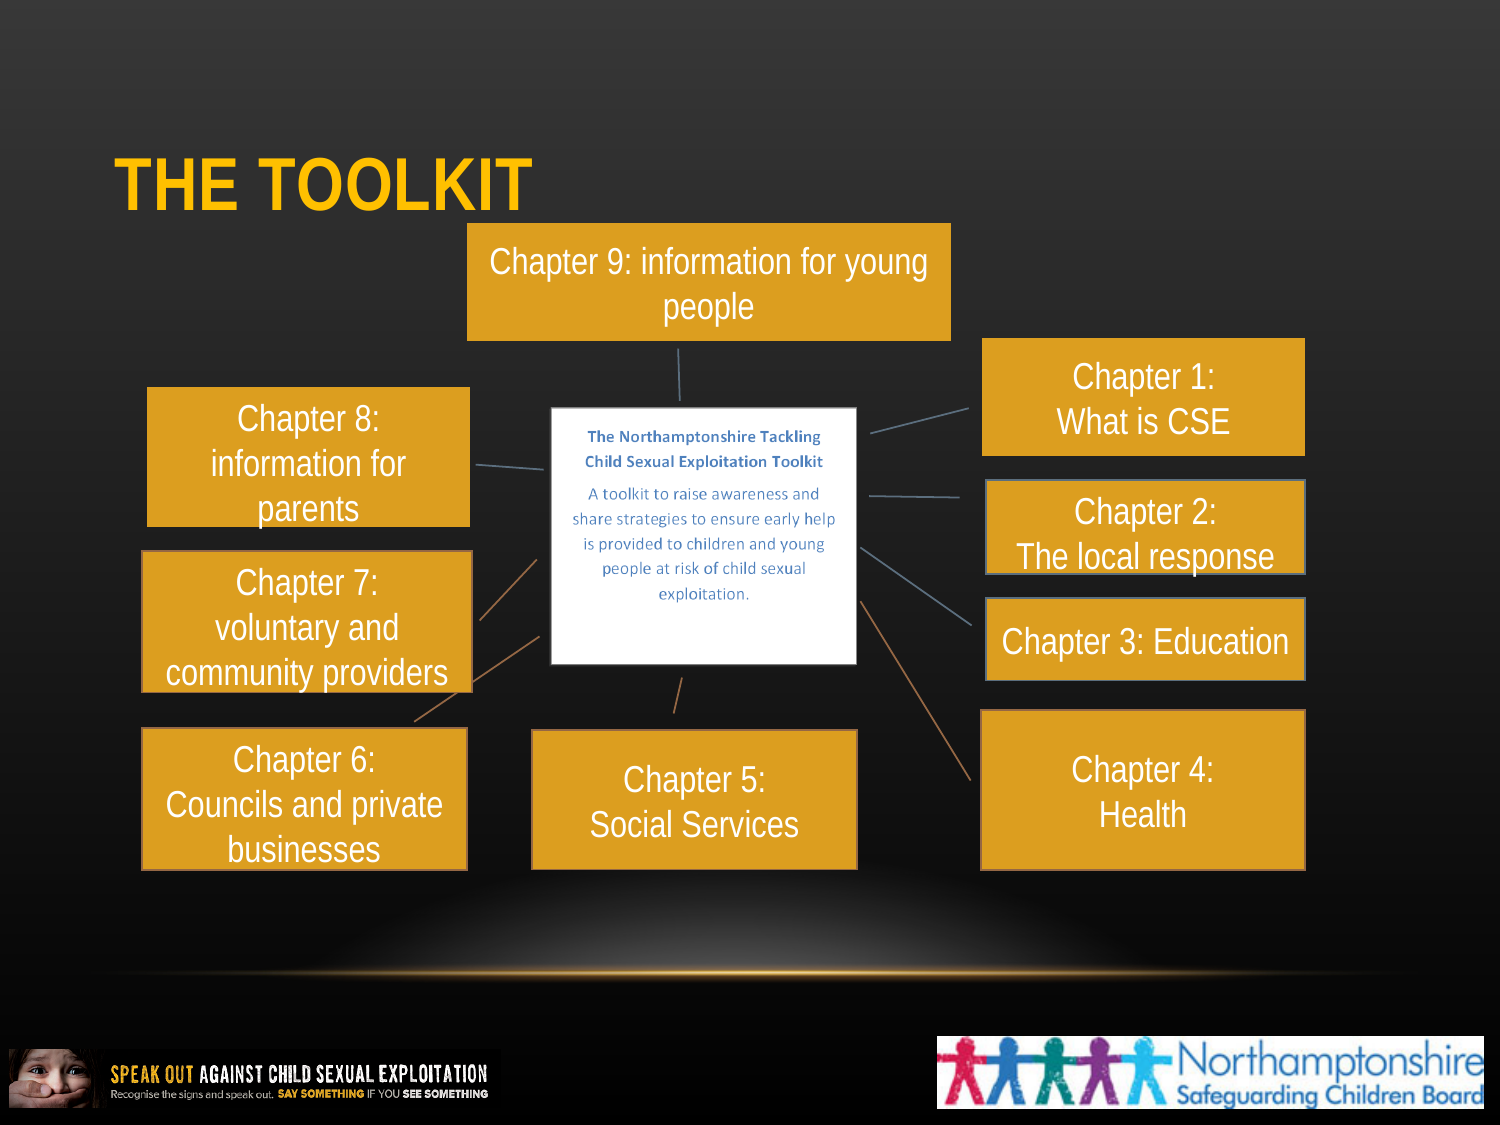

# The Toolkit
Chapter 9: information for young people
Chapter 1:
What is CSE
Chapter 8:
information for parents
Chapter 2:
The local response
Chapter 7:
voluntary and community providers
Chapter 3: Education
Chapter 4:
Health
Chapter 6:
Councils and private businesses
Chapter 5:
Social Services